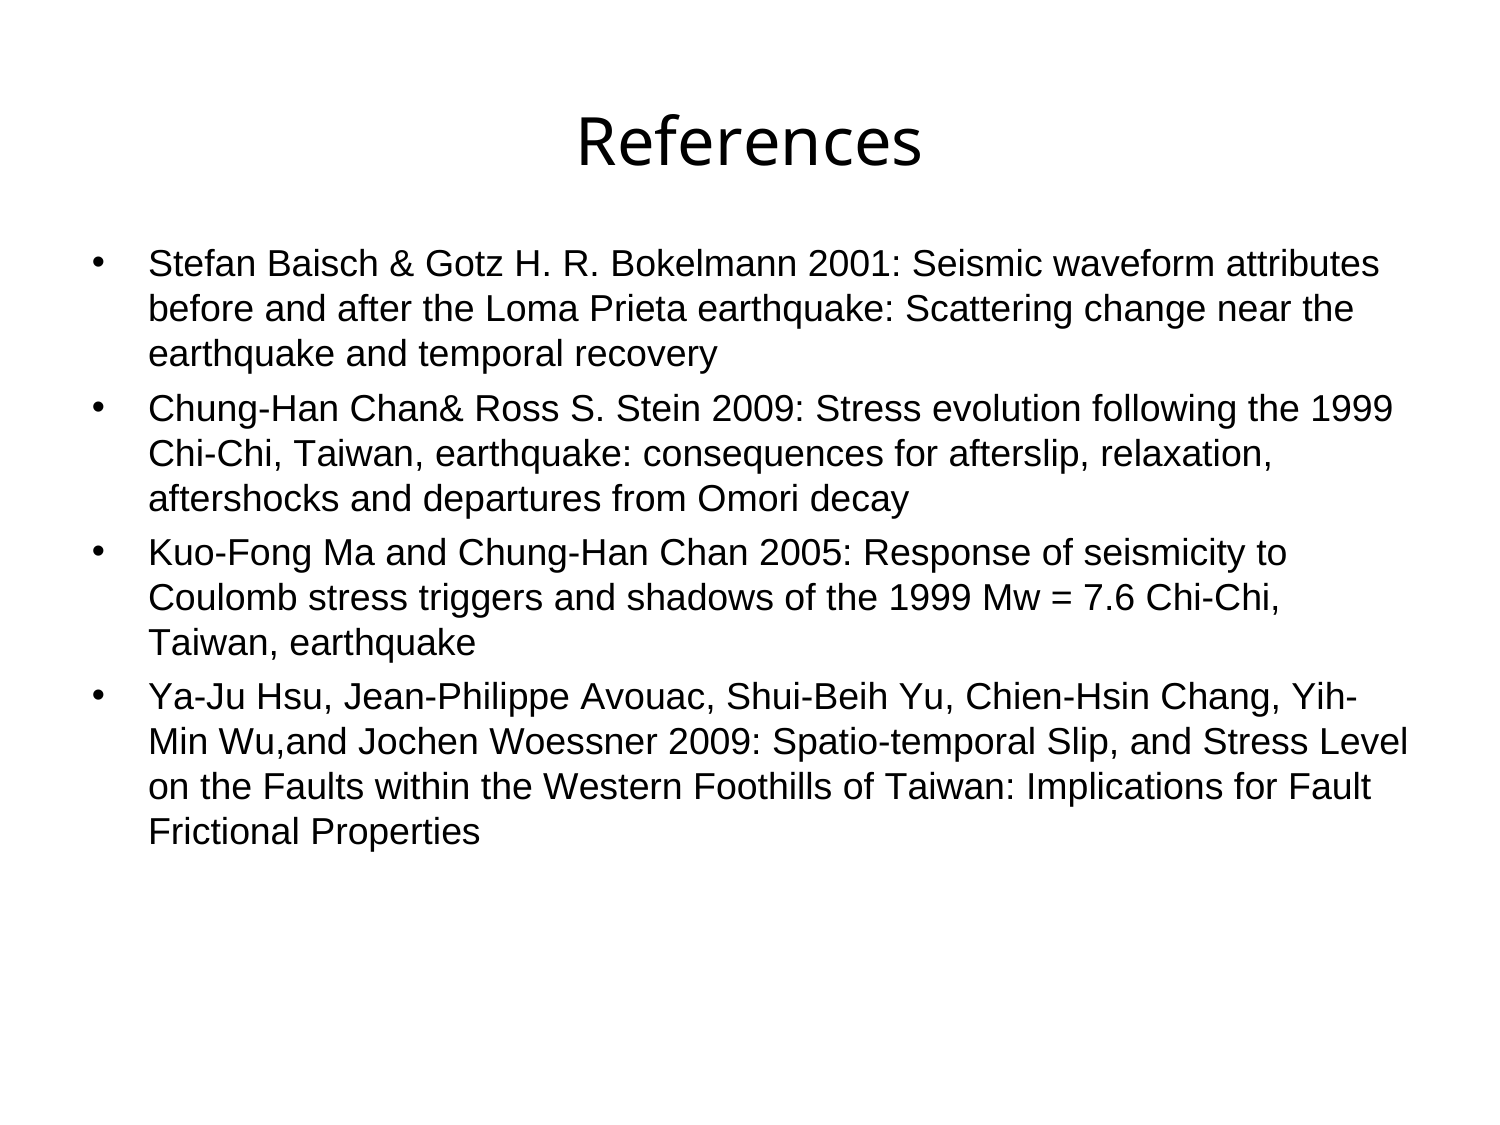

# References
Stefan Baisch & Gotz H. R. Bokelmann 2001: Seismic waveform attributes before and after the Loma Prieta earthquake: Scattering change near the earthquake and temporal recovery
Chung-Han Chan& Ross S. Stein 2009: Stress evolution following the 1999 Chi-Chi, Taiwan, earthquake: consequences for afterslip, relaxation, aftershocks and departures from Omori decay
Kuo-Fong Ma and Chung-Han Chan 2005: Response of seismicity to Coulomb stress triggers and shadows of the 1999 Mw = 7.6 Chi-Chi, Taiwan, earthquake
Ya-Ju Hsu, Jean-Philippe Avouac, Shui-Beih Yu, Chien-Hsin Chang, Yih-Min Wu,and Jochen Woessner 2009: Spatio-temporal Slip, and Stress Level on the Faults within the Western Foothills of Taiwan: Implications for Fault Frictional Properties